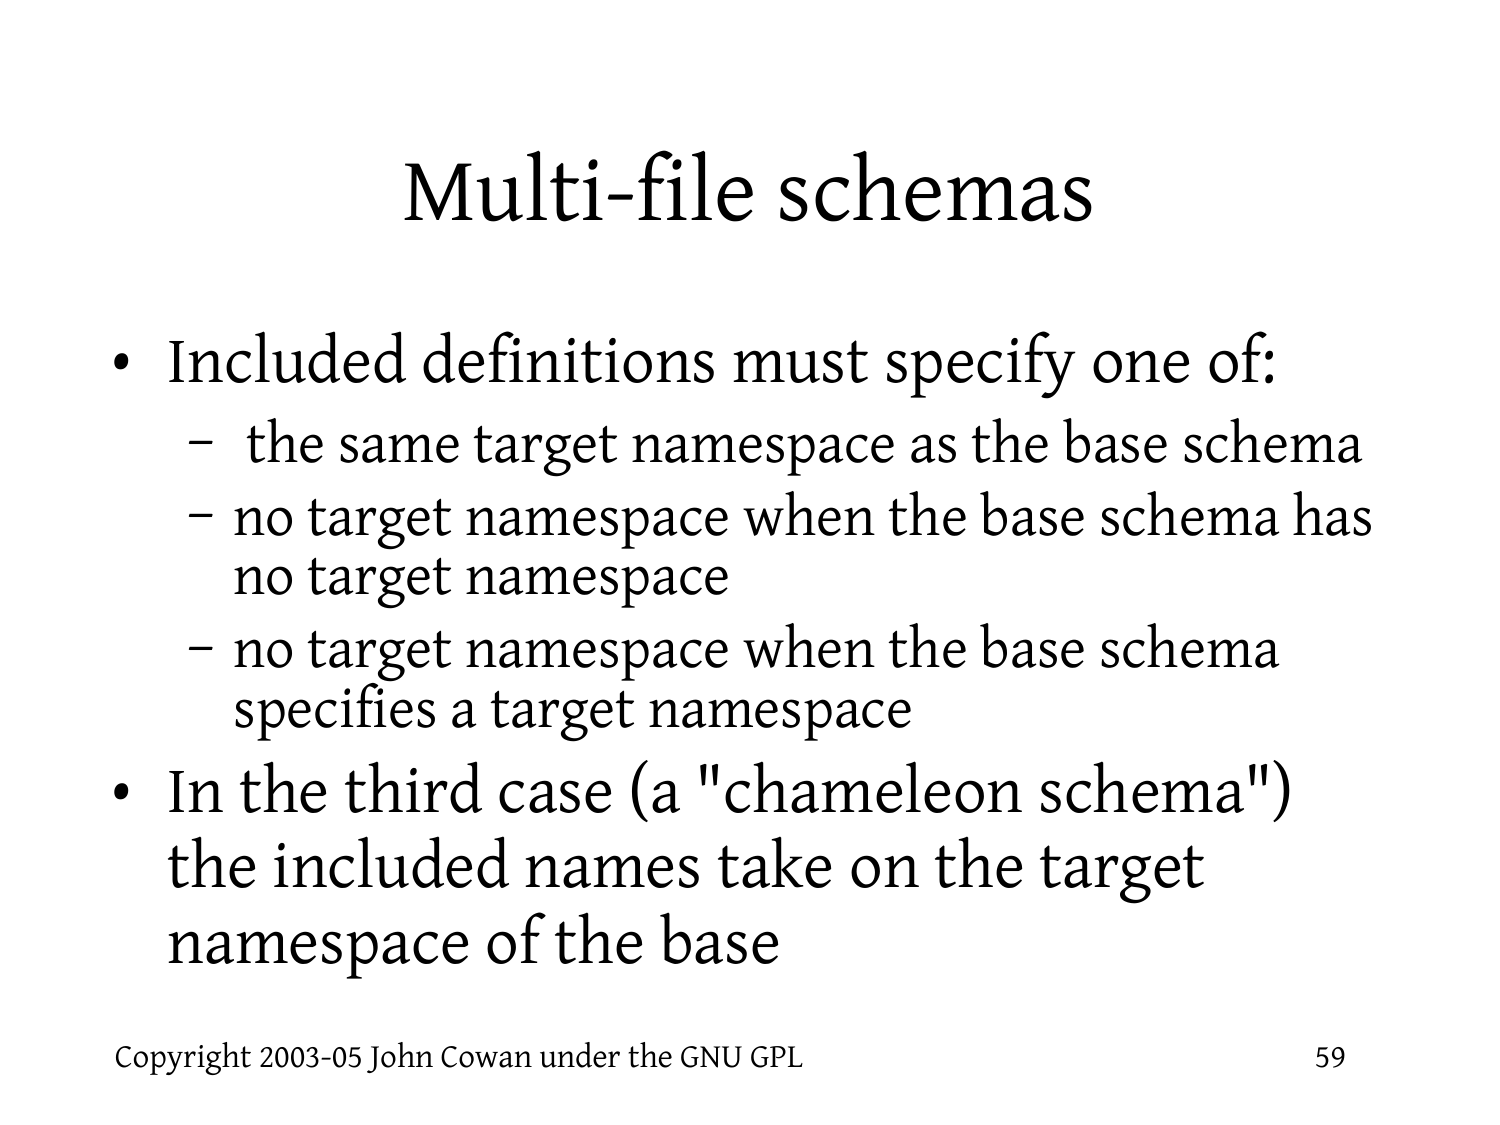

# Multi-file schemas
Included definitions must specify one of:
 the same target namespace as the base schema
no target namespace when the base schema has no target namespace
no target namespace when the base schema specifies a target namespace
In the third case (a "chameleon schema") the included names take on the target namespace of the base